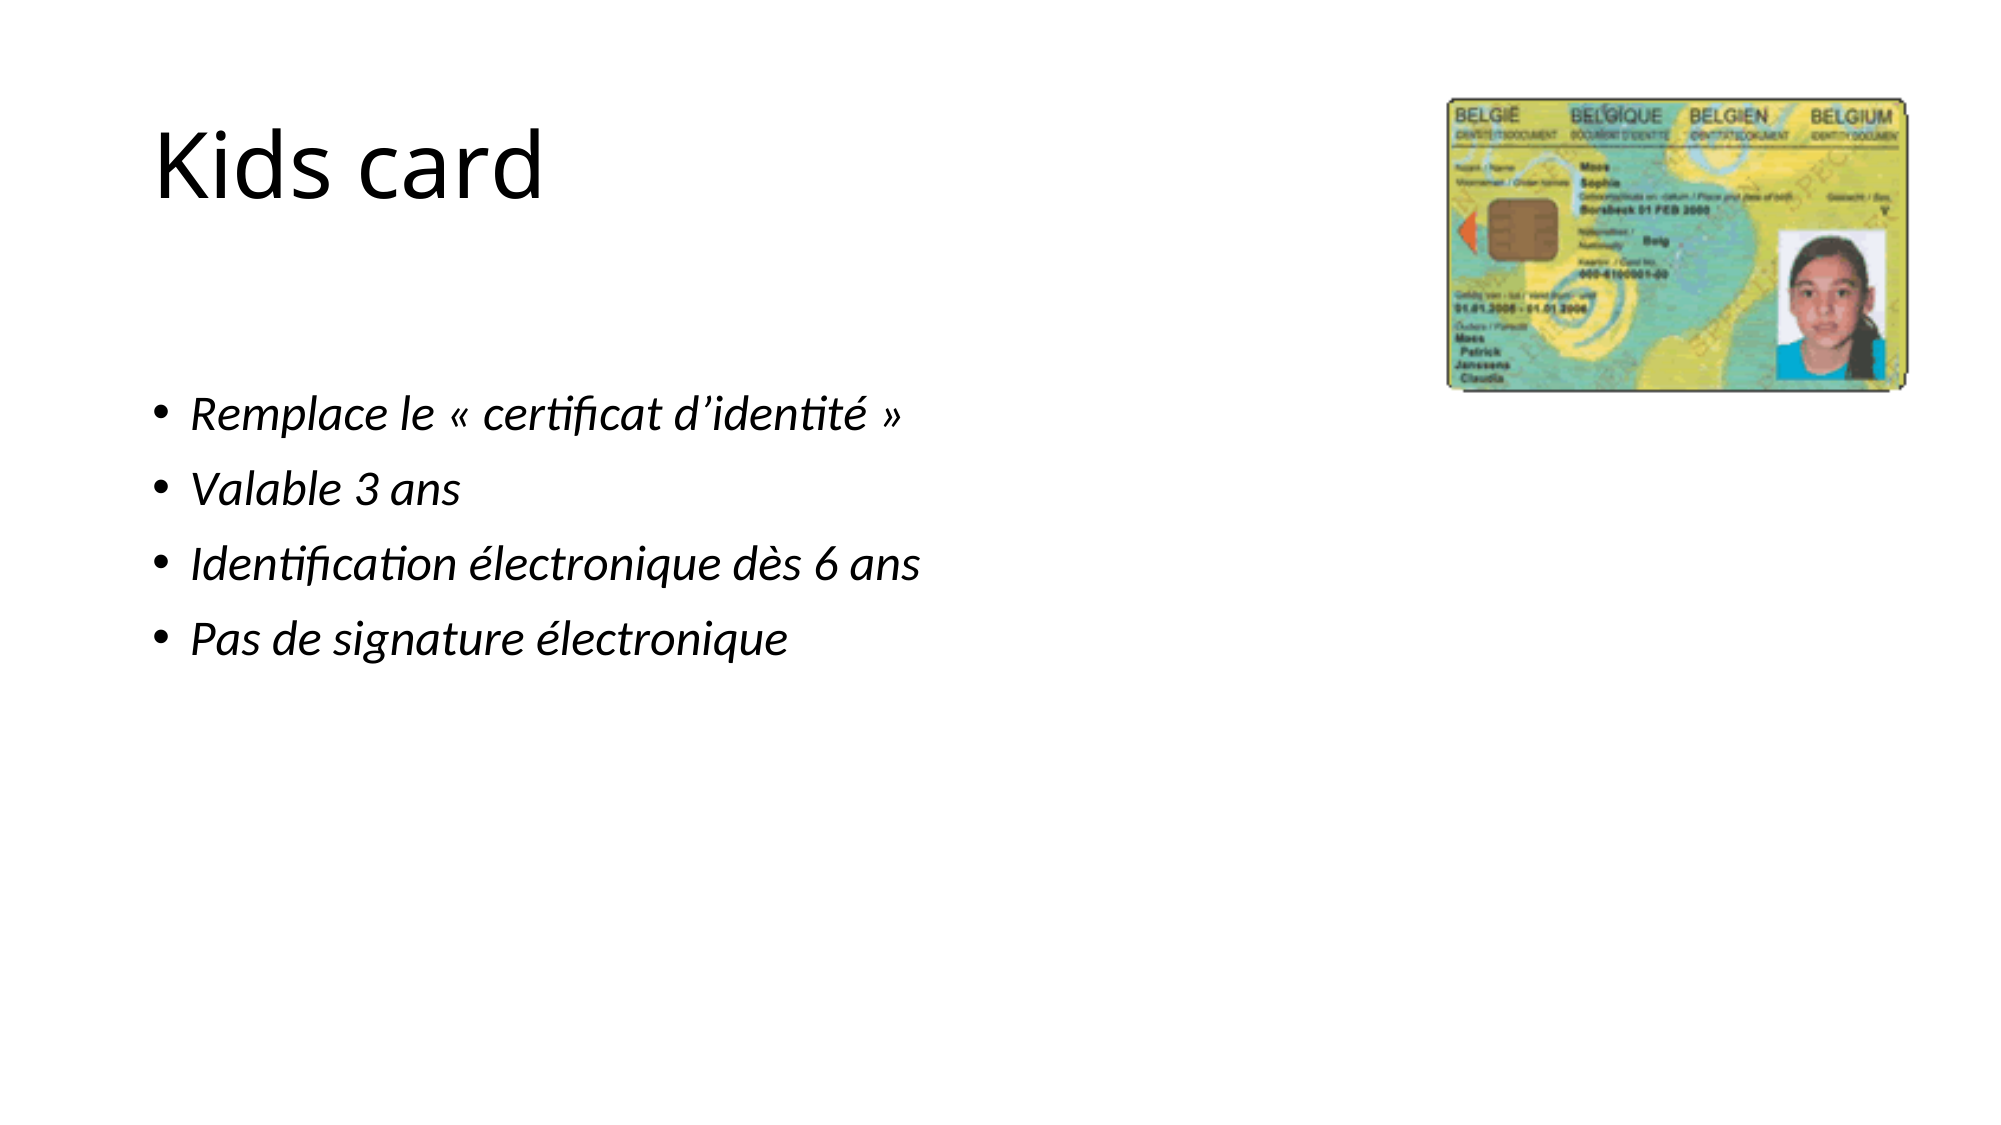

Kids card
Remplace le « certificat d’identité »
Valable 3 ans
Identification électronique dès 6 ans
Pas de signature électronique